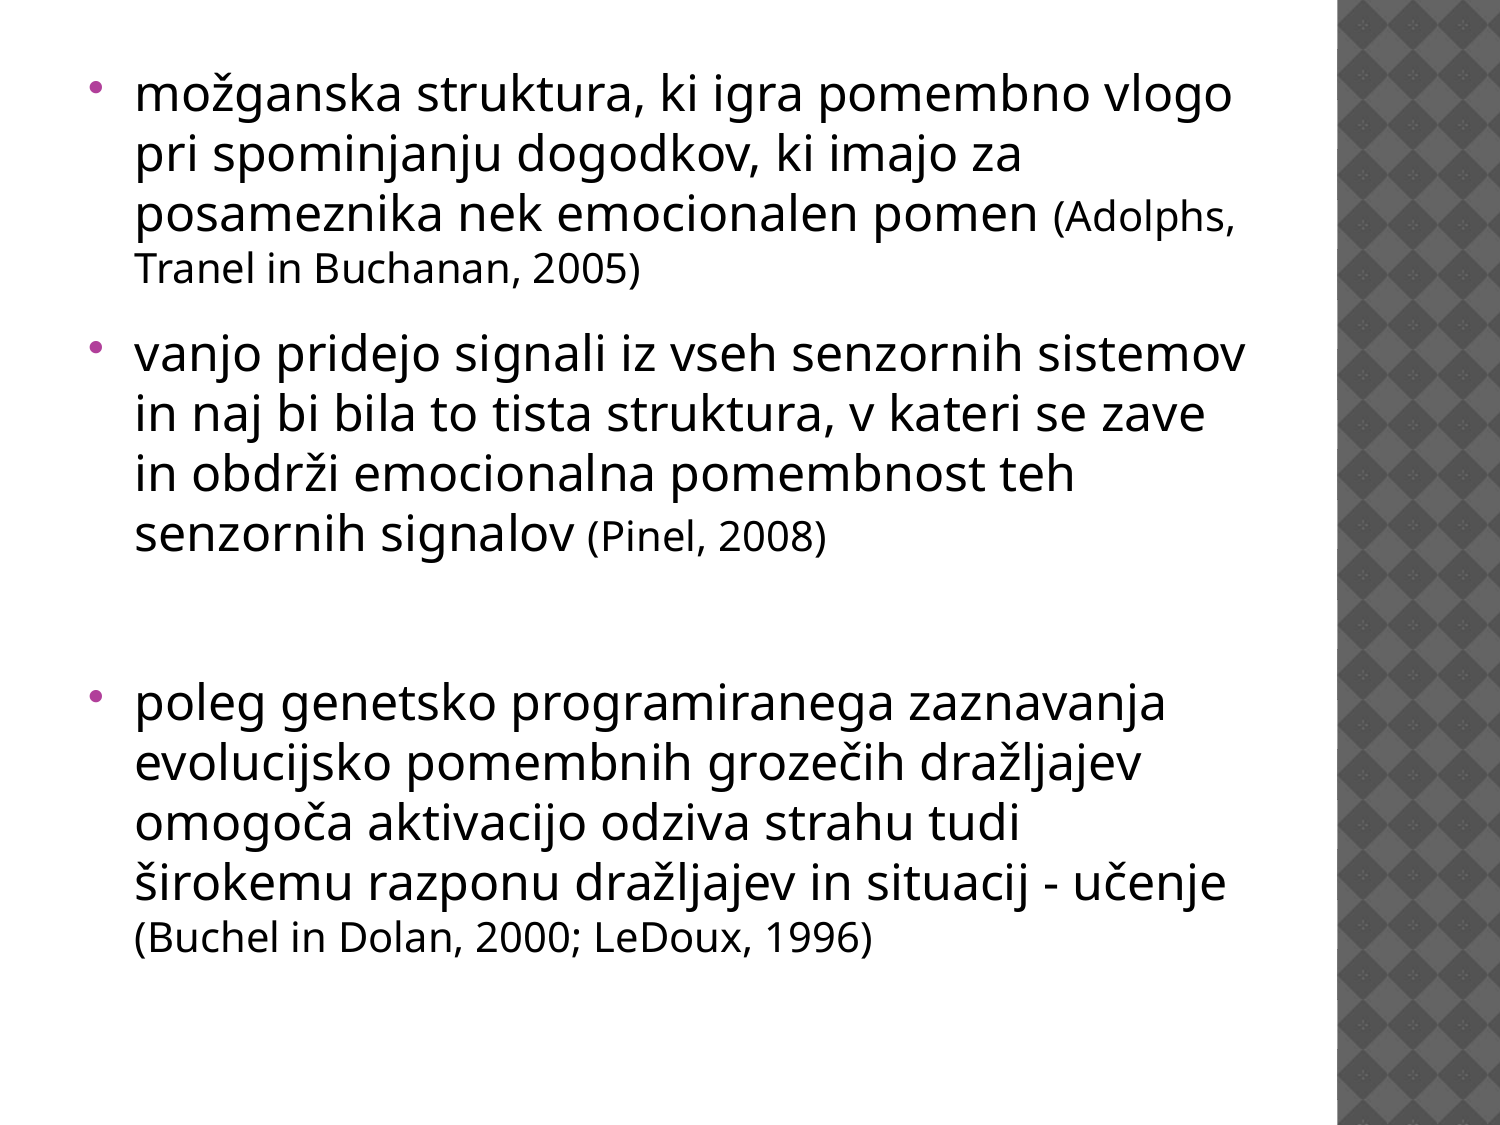

# možganska struktura, ki igra pomembno vlogo pri spominjanju dogodkov, ki imajo za posameznika nek emocionalen pomen (Adolphs, Tranel in Buchanan, 2005)
vanjo pridejo signali iz vseh senzornih sistemov in naj bi bila to tista struktura, v kateri se zave in obdrži emocionalna pomembnost teh senzornih signalov (Pinel, 2008)
poleg genetsko programiranega zaznavanja evolucijsko pomembnih grozečih dražljajev omogoča aktivacijo odziva strahu tudi širokemu razponu dražljajev in situacij - učenje (Buchel in Dolan, 2000; LeDoux, 1996)